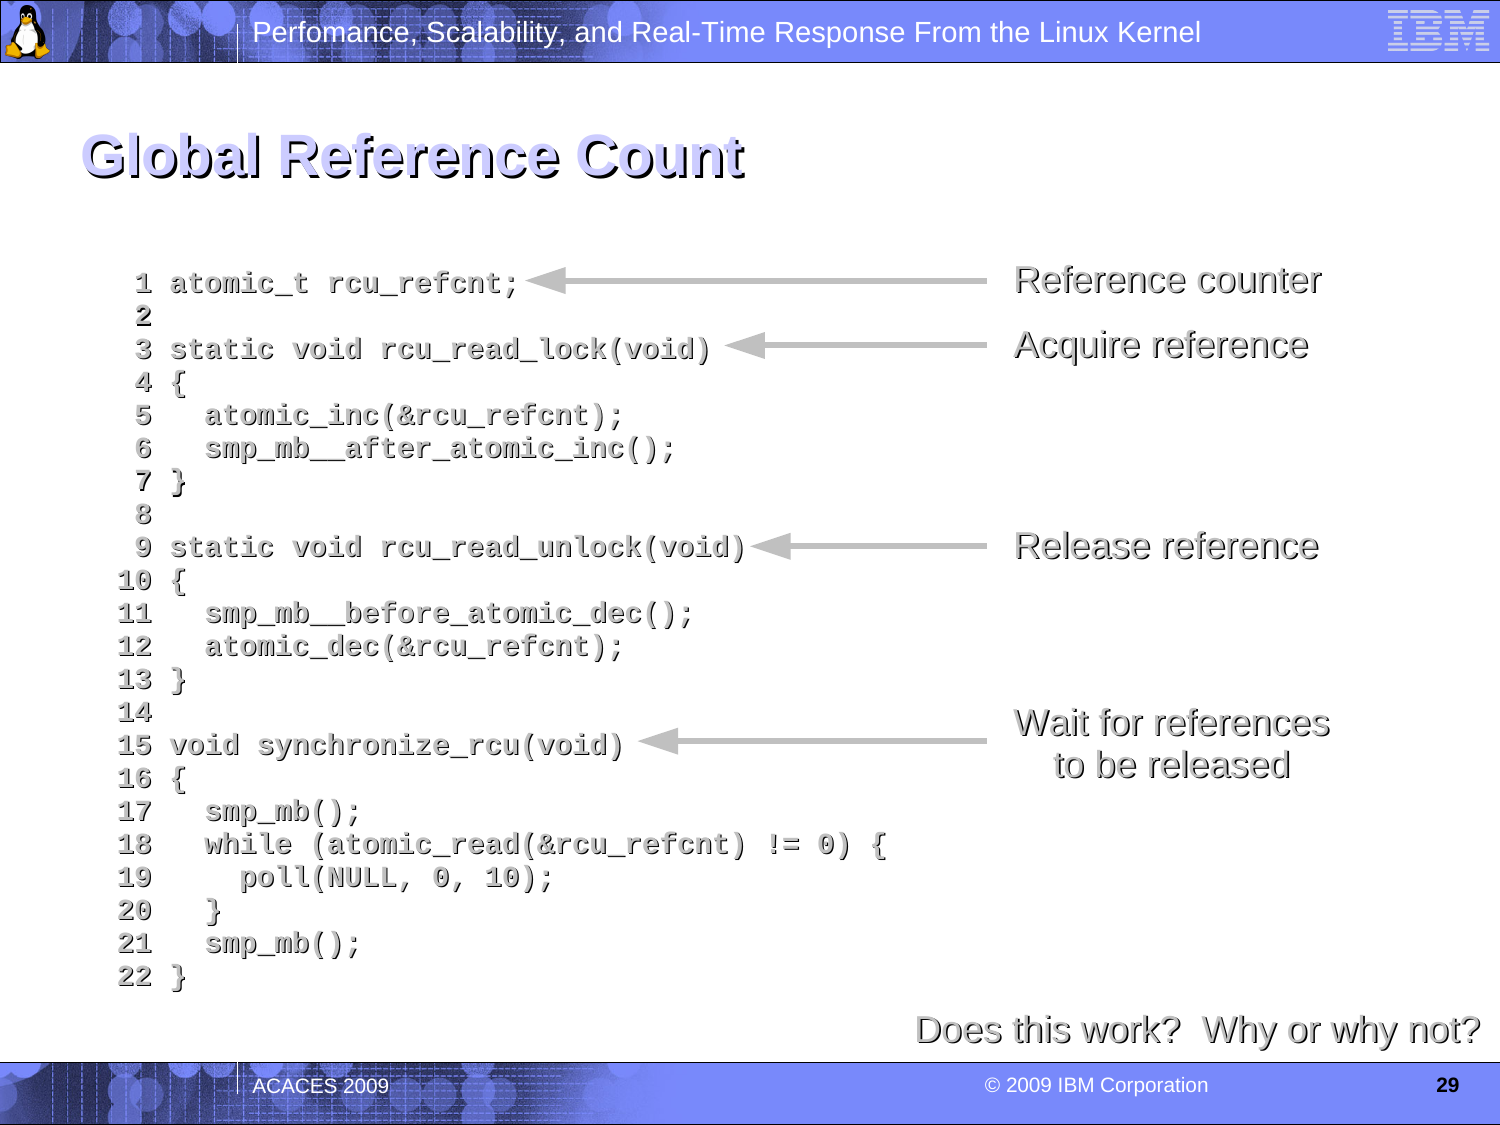

# Global Reference Count
Reference counter
 1 atomic_t rcu_refcnt;
 2
 3 static void rcu_read_lock(void)
 4 {
 5 atomic_inc(&rcu_refcnt);
 6 smp_mb__after_atomic_inc();
 7 }
 8
 9 static void rcu_read_unlock(void)
 10 {
 11 smp_mb__before_atomic_dec();
 12 atomic_dec(&rcu_refcnt);
 13 }
 14
 15 void synchronize_rcu(void)
 16 {
 17 smp_mb();
 18 while (atomic_read(&rcu_refcnt) != 0) {
 19 poll(NULL, 0, 10);
 20 }
 21 smp_mb();
 22 }
Acquire reference
Release reference
Wait for references
to be released
Does this work? Why or why not?
29